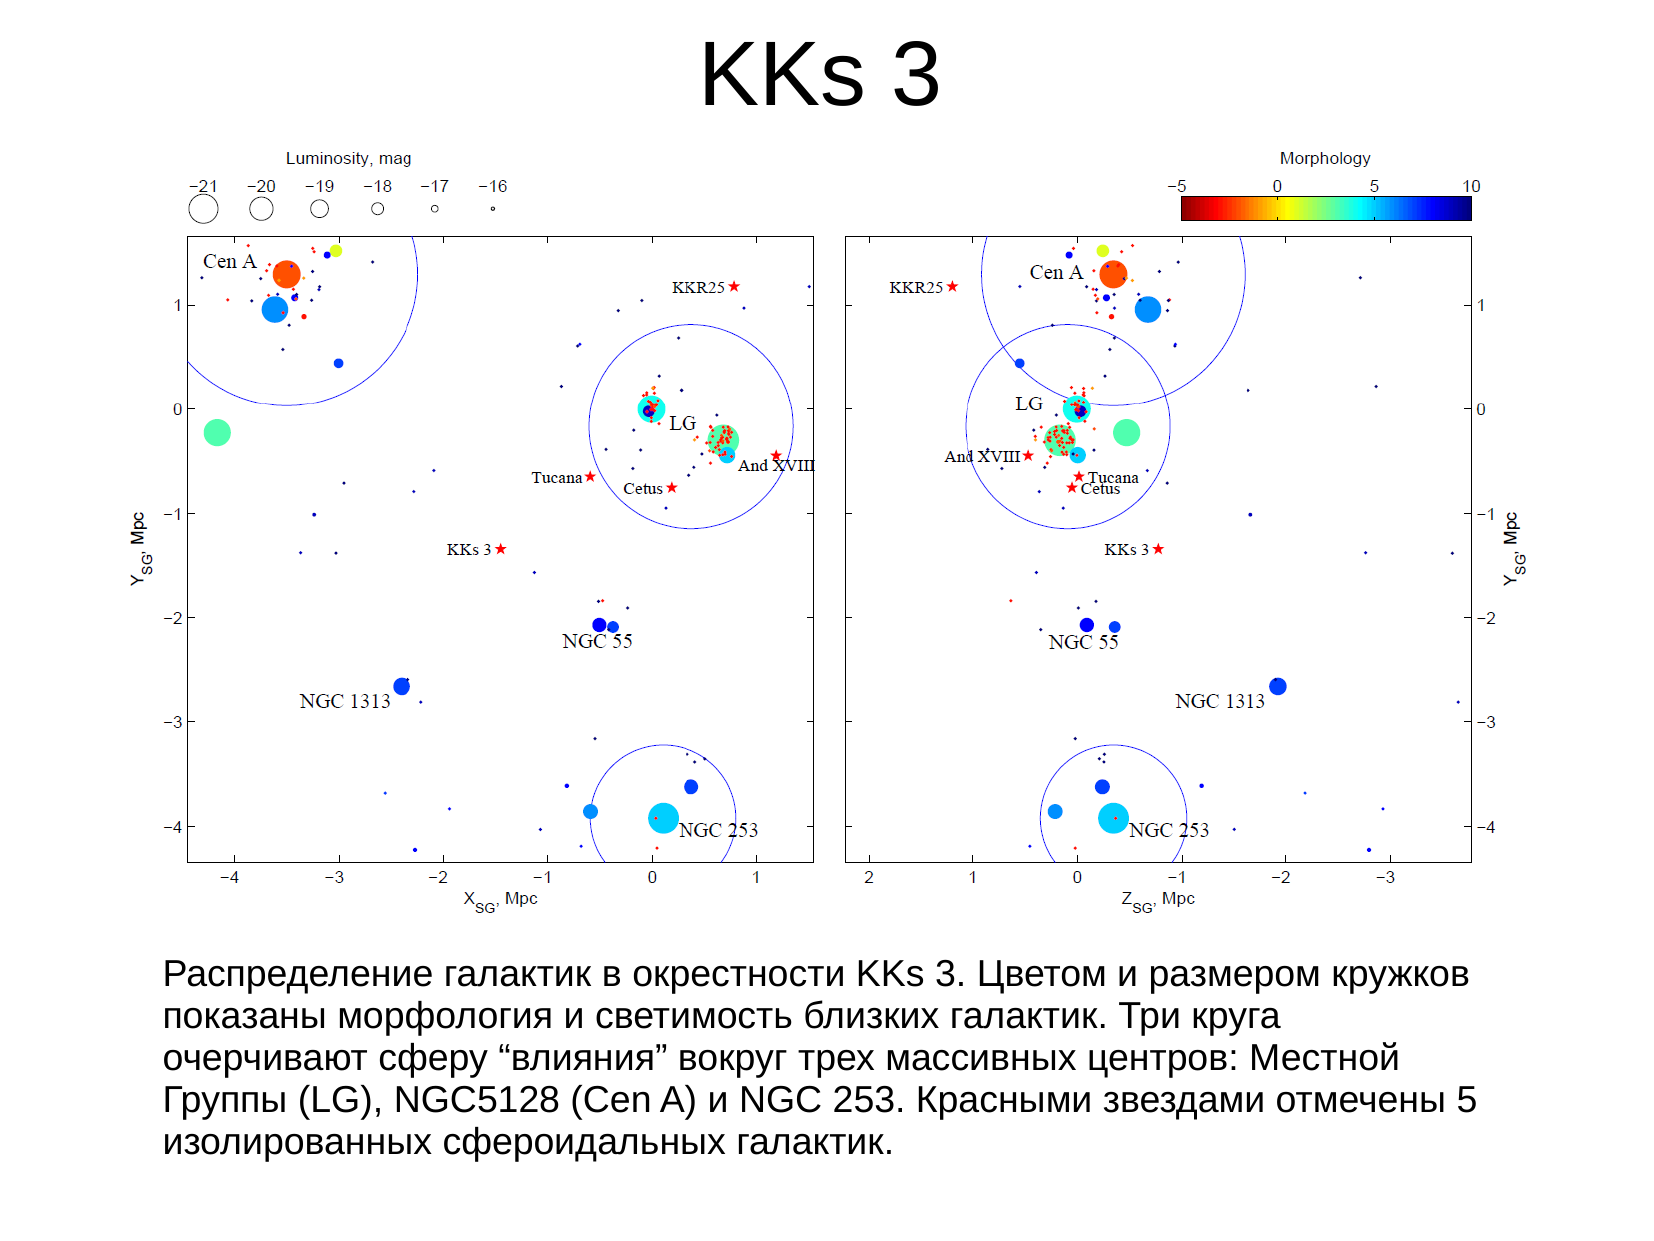

# KKs 3
Распределение галактик в окрестности KKs 3. Цветом и размером кружков показаны морфология и светимость близких галактик. Три круга очерчивают сферу “влияния” вокруг трех массивных центров: Местной Группы (LG), NGC5128 (Cen A) и NGC 253. Красными звездами отмечены 5 изолированных сфероидальных галактик.